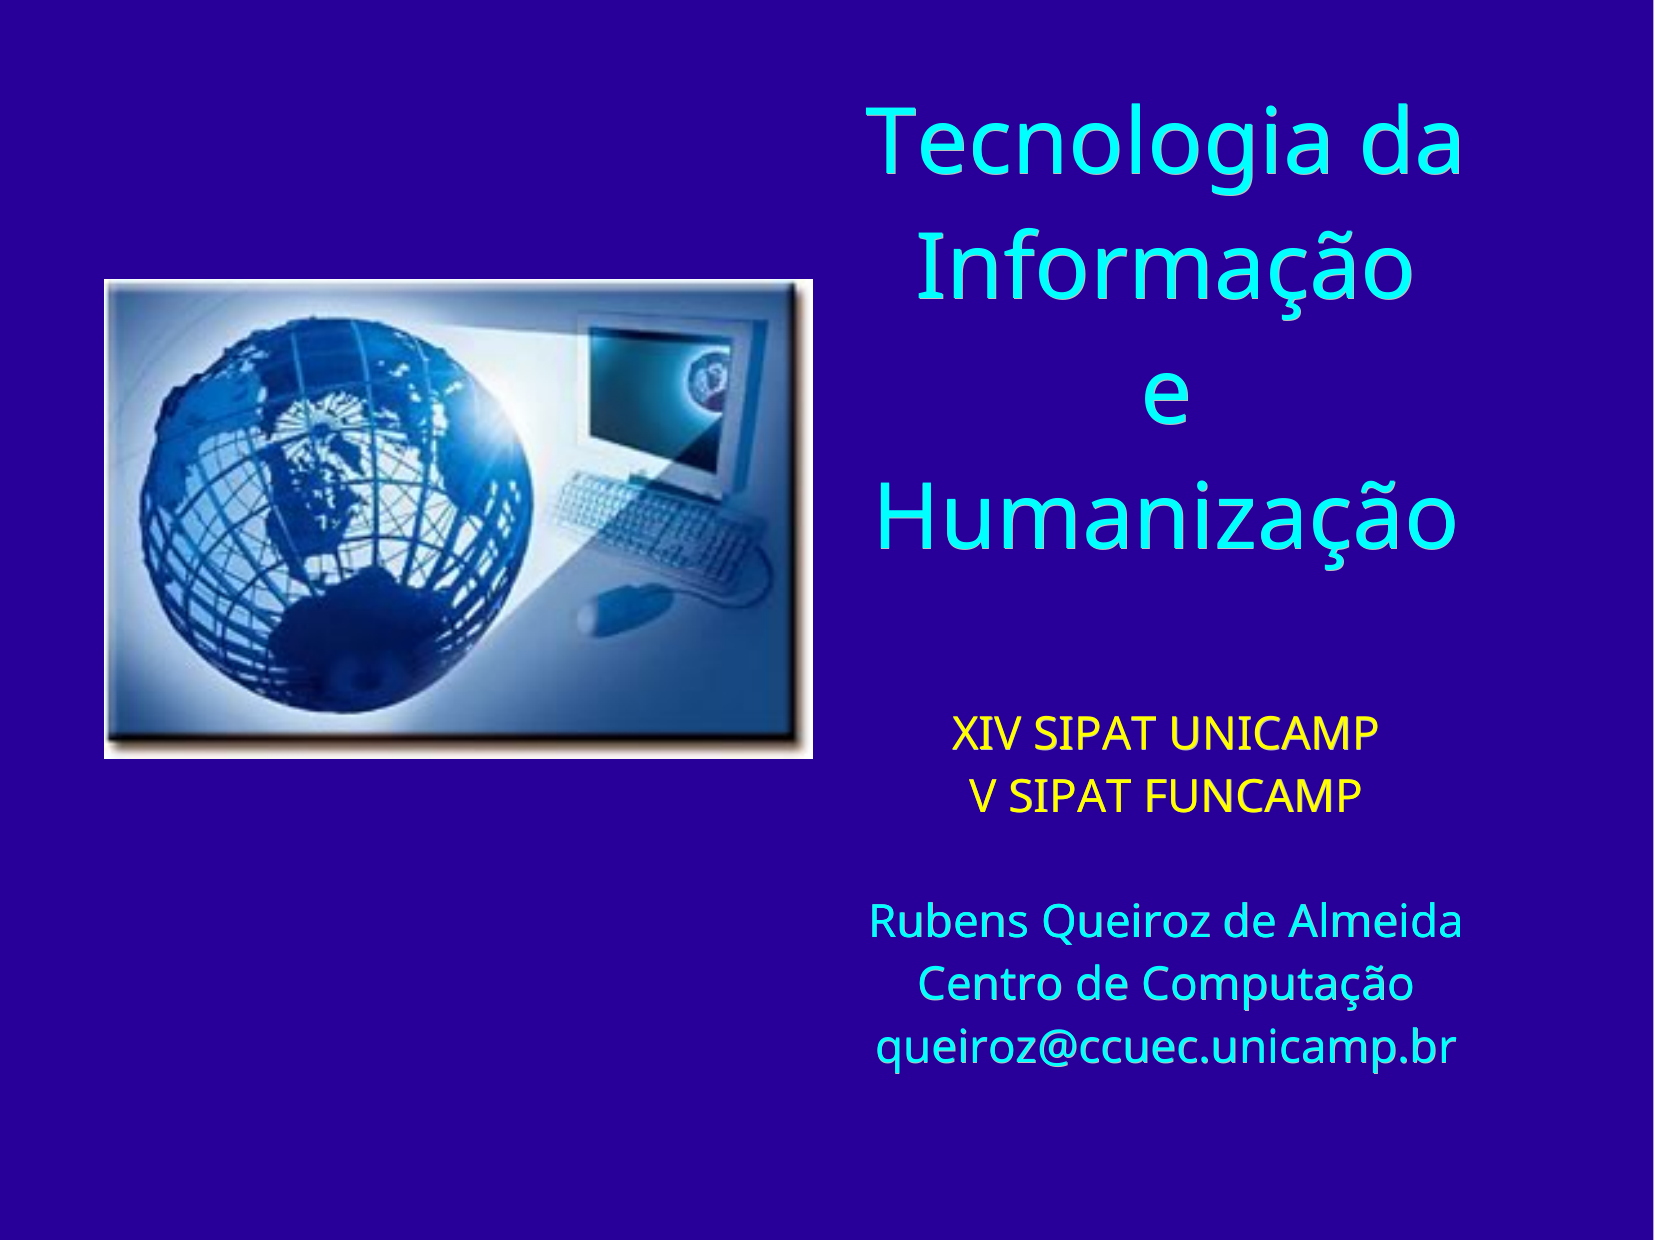

# Tecnologia da Informação e Humanização XIV SIPAT UNICAMP V SIPAT FUNCAMP Rubens Queiroz de Almeida Centro de Computação queiroz@ccuec.unicamp.br